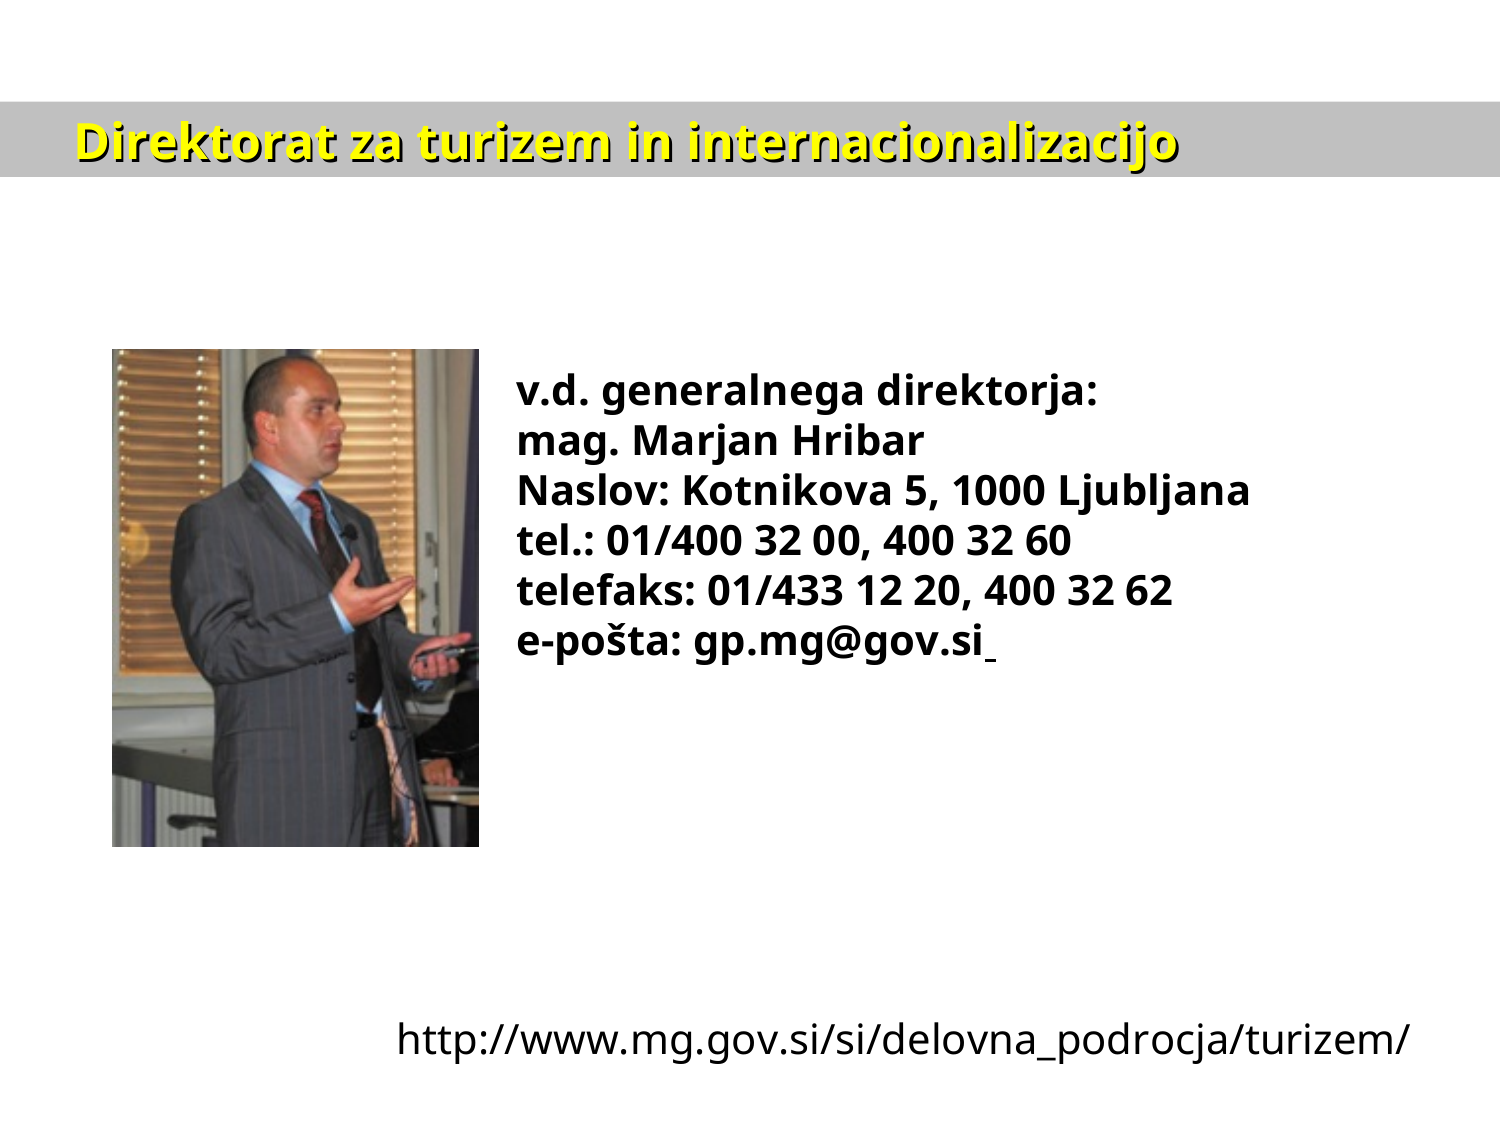

Direktorat za turizem in internacionalizacijo
v.d. generalnega direktorja:
mag. Marjan Hribar
Naslov: Kotnikova 5, 1000 Ljubljana
tel.: 01/400 32 00, 400 32 60
telefaks: 01/433 12 20, 400 32 62
e-pošta: gp.mg@gov.si
http://www.mg.gov.si/si/delovna_podrocja/turizem/